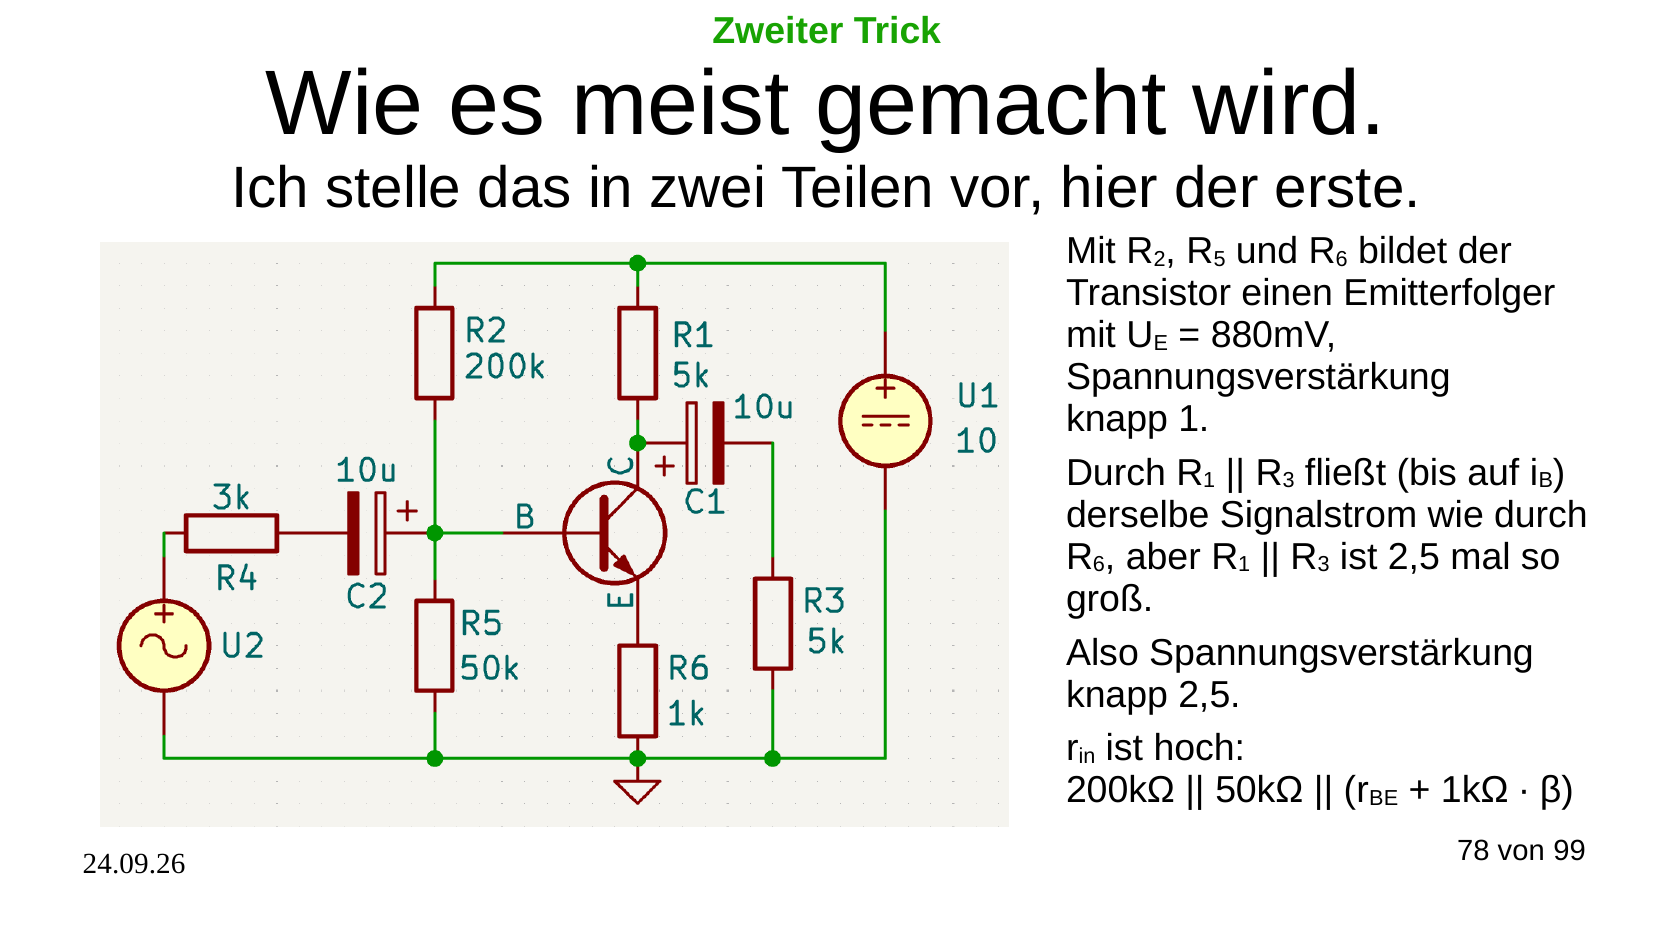

# Zweiter Trick Wie es meist gemacht wird. Ich stelle das in zwei Teilen vor, hier der erste.
Mit R2, R5 und R6 bildet der Transistor einen Emitterfolger
mit UE = 880mV, Spannungsverstärkung
knapp 1.
Durch R1 || R3 fließt (bis auf iB) derselbe Signalstrom wie durch R6, aber R1 || R3 ist 2,5 mal so groß.
Also Spannungsverstärkung knapp 2,5.
rin ist hoch:
200kΩ || 50kΩ || (rBE + 1kΩ ∙ β)
78